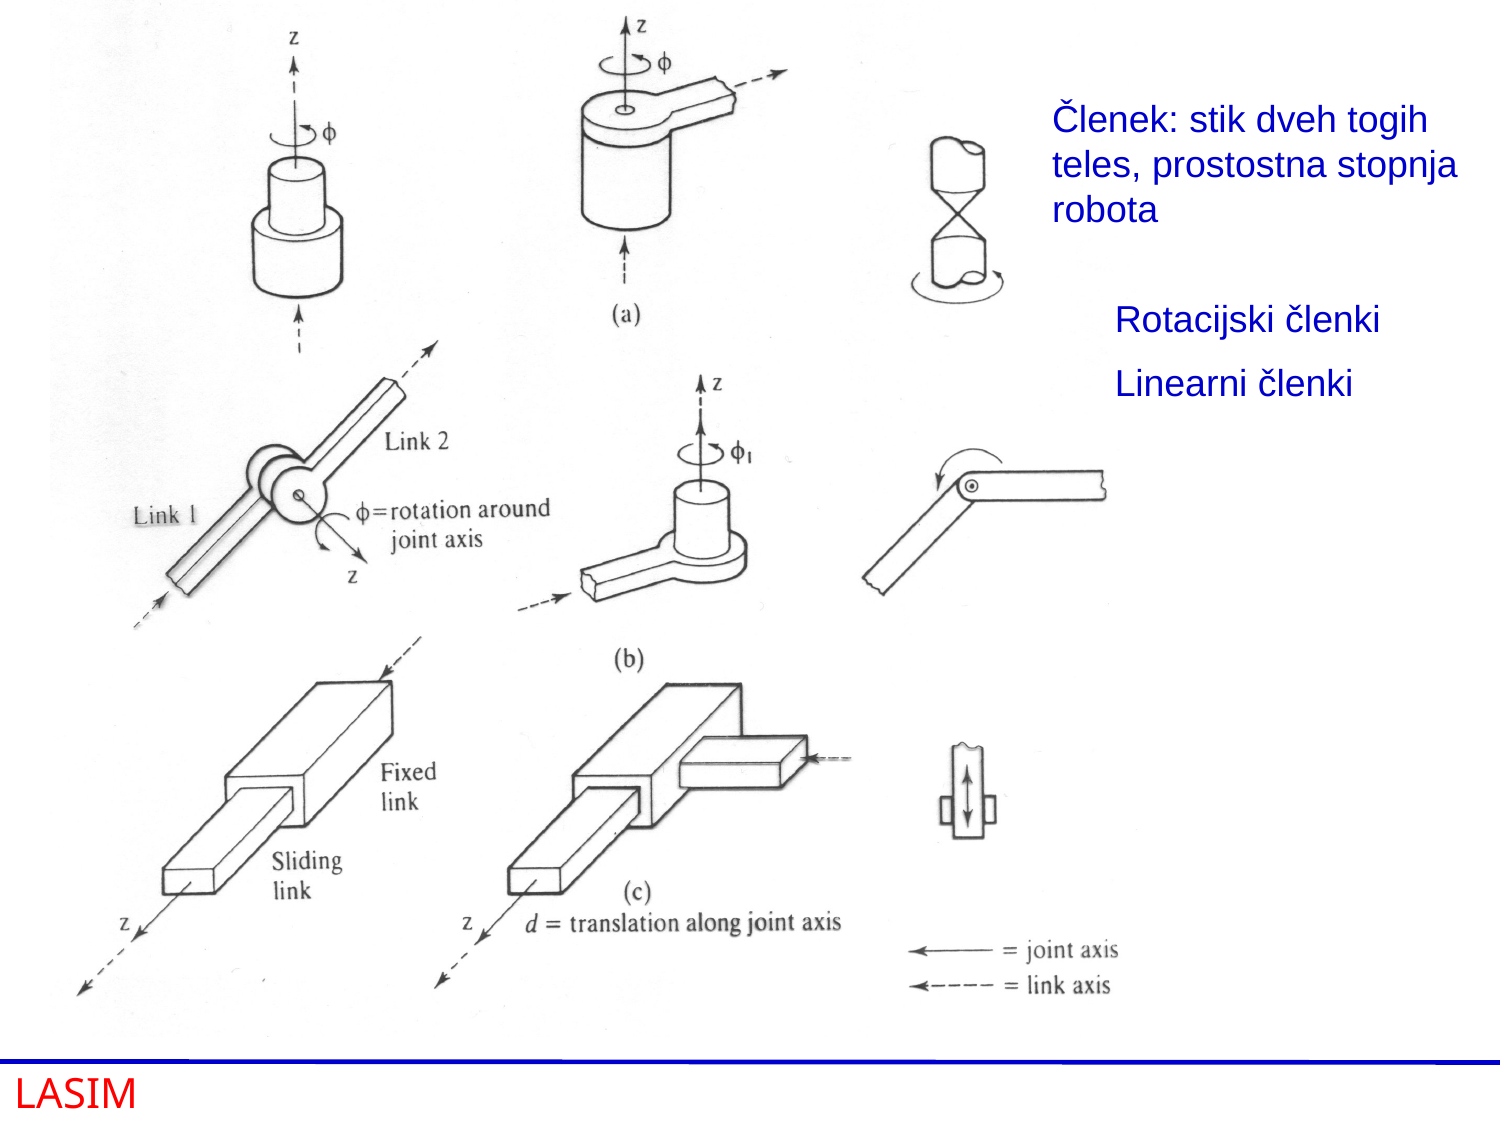

Členek: stik dveh togih teles, prostostna stopnja robota
Rotacijski členki
Linearni členki